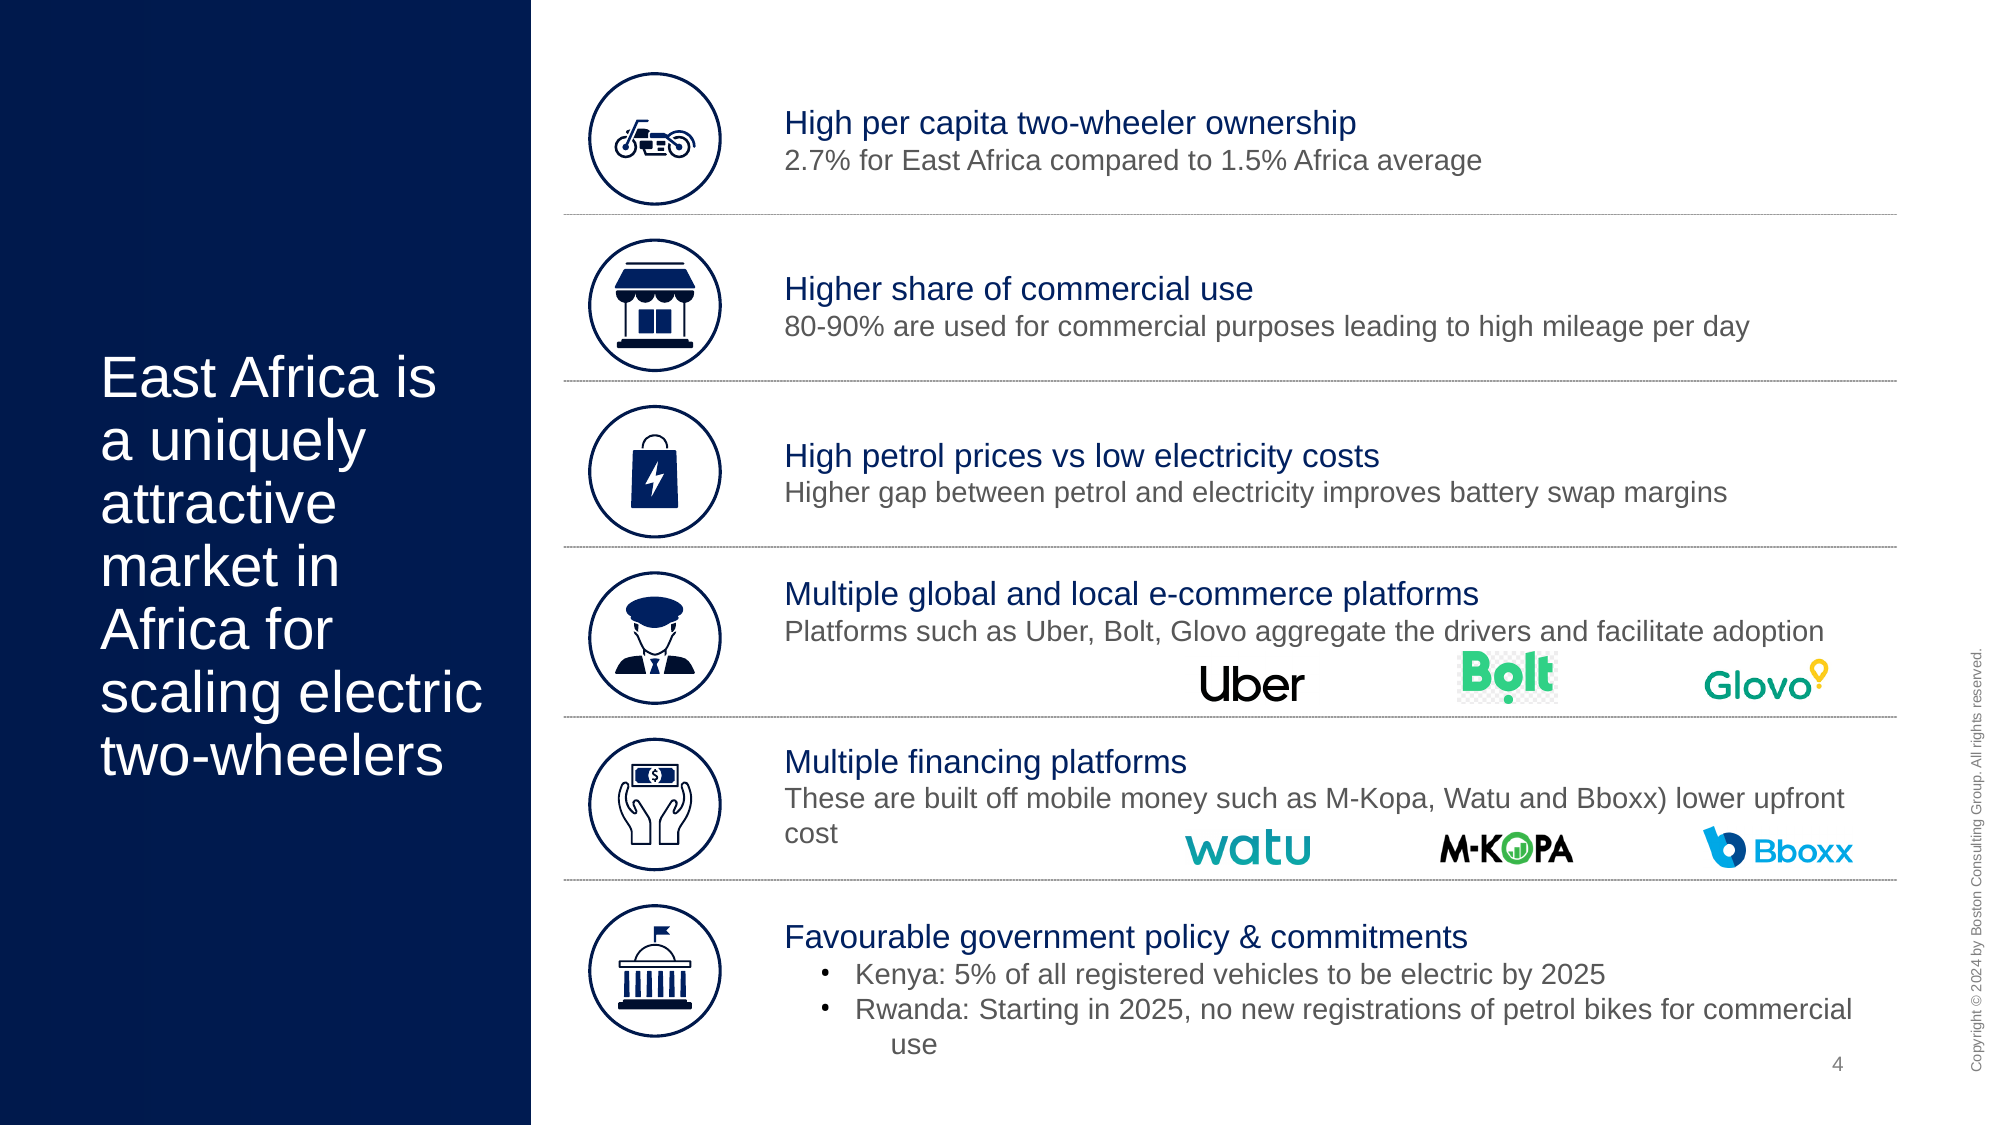

High per capita two-wheeler ownership
2.7% for East Africa compared to 1.5% Africa average
Higher share of commercial use
80-90% are used for commercial purposes leading to high mileage per day
# East Africa is a uniquely attractive market in Africa for scaling electric two-wheelers
High petrol prices vs low electricity costs
Higher gap between petrol and electricity improves battery swap margins
Multiple global and local e-commerce platforms
Platforms such as Uber, Bolt, Glovo aggregate the drivers and facilitate adoption
Multiple financing platforms
These are built off mobile money such as M-Kopa, Watu and Bboxx) lower upfront cost
Favourable government policy & commitments
Kenya: 5% of all registered vehicles to be electric by 2025
Rwanda: Starting in 2025, no new registrations of petrol bikes for commercial use